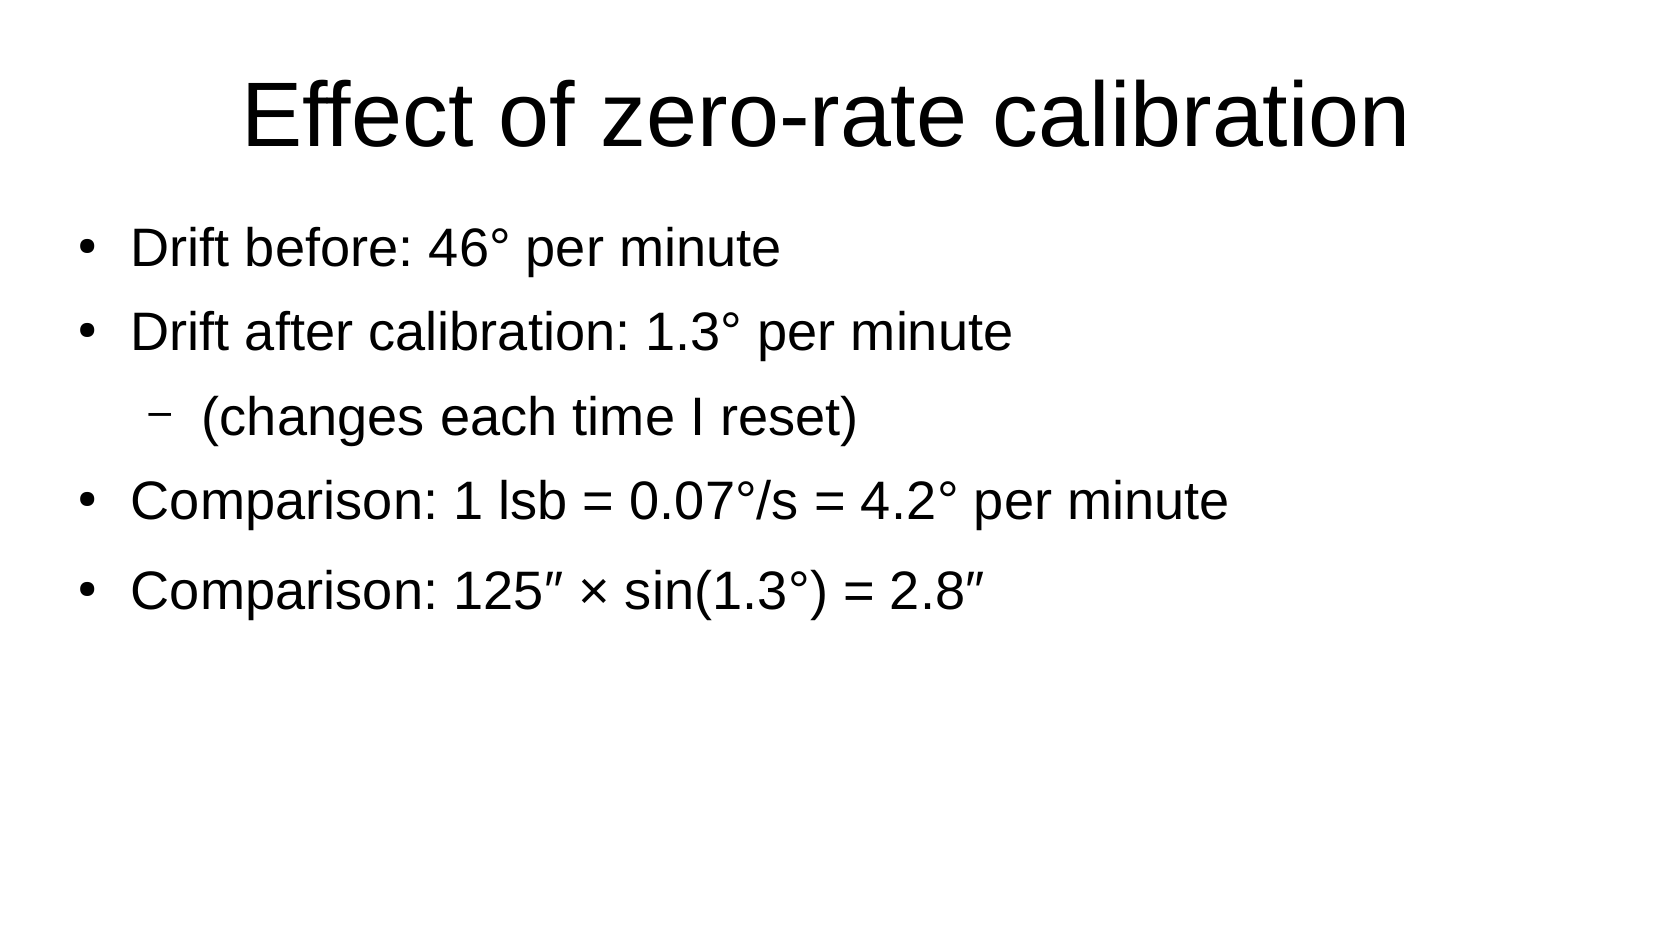

# Effect of zero-rate calibration
Drift before: 46° per minute
Drift after calibration: 1.3° per minute
(changes each time I reset)
Comparison: 1 lsb = 0.07°/s = 4.2° per minute
Comparison: 125″ × sin(1.3°) = 2.8″